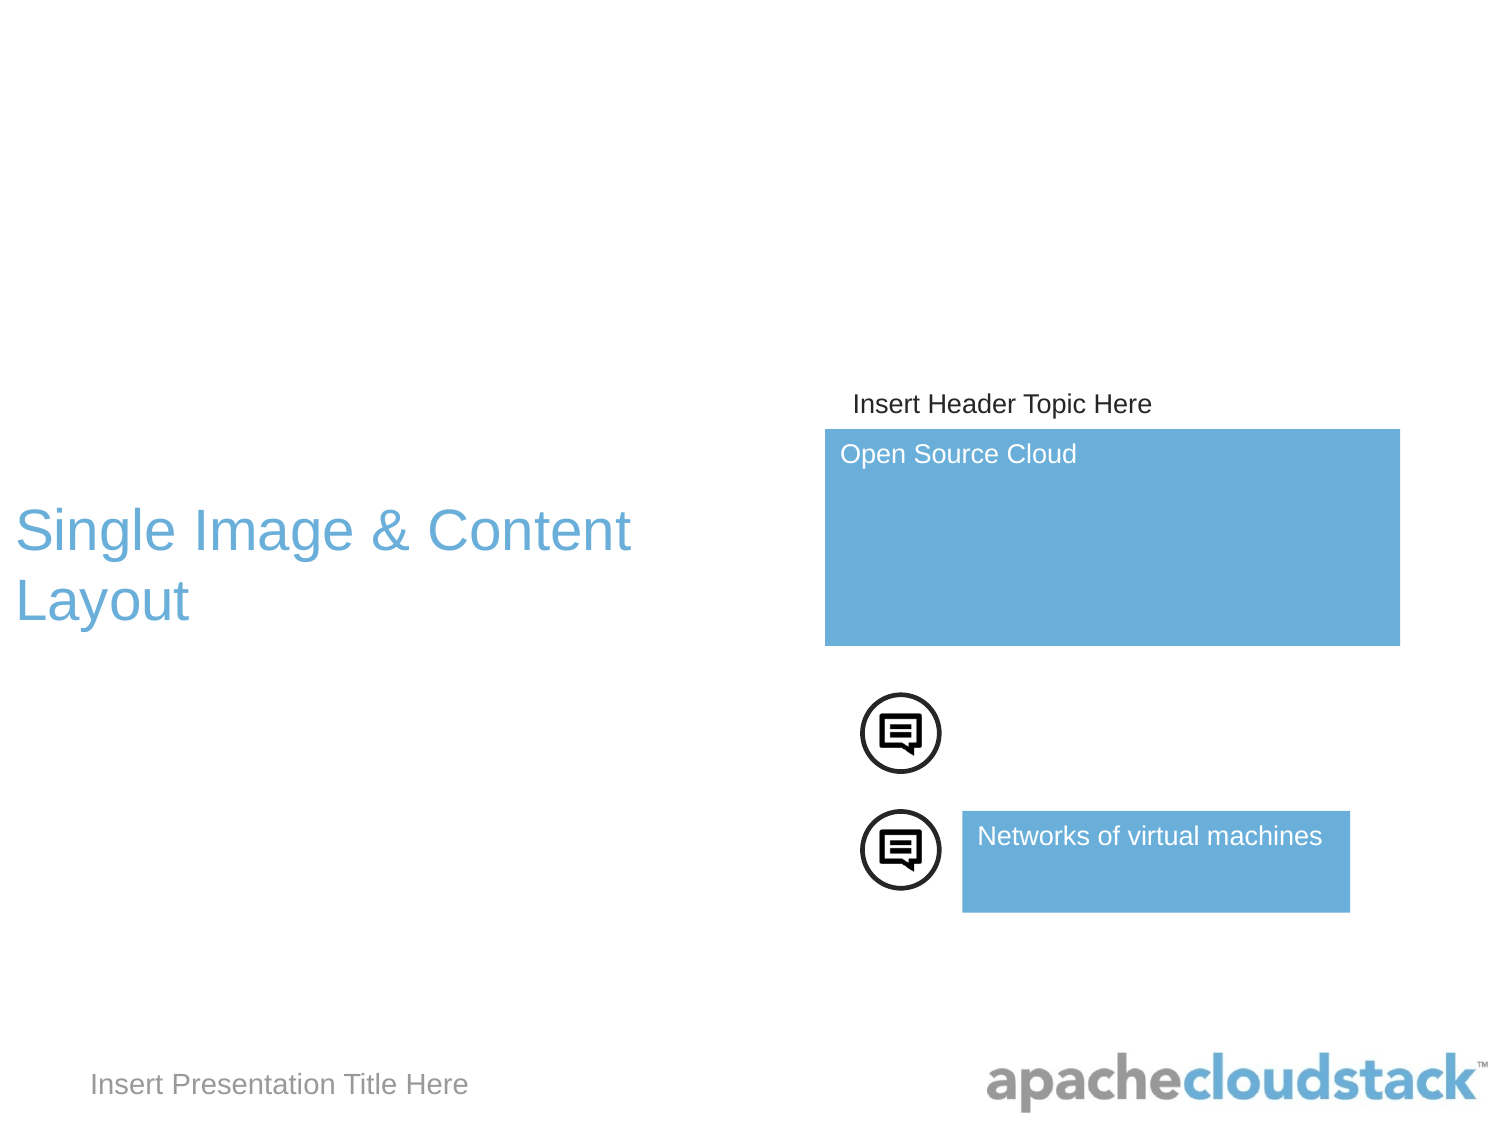

# Single Image & Content Layout
Insert Header Topic Here
Apache CloudStack is open source software designed to deploy and manage large networks of virtual machines, as a highly available, highly scalable Infrastructure as a Service (IaaS) cloud computing platform.
Open Source Cloud
Networks of virtual machines
Insert Presentation Title Here